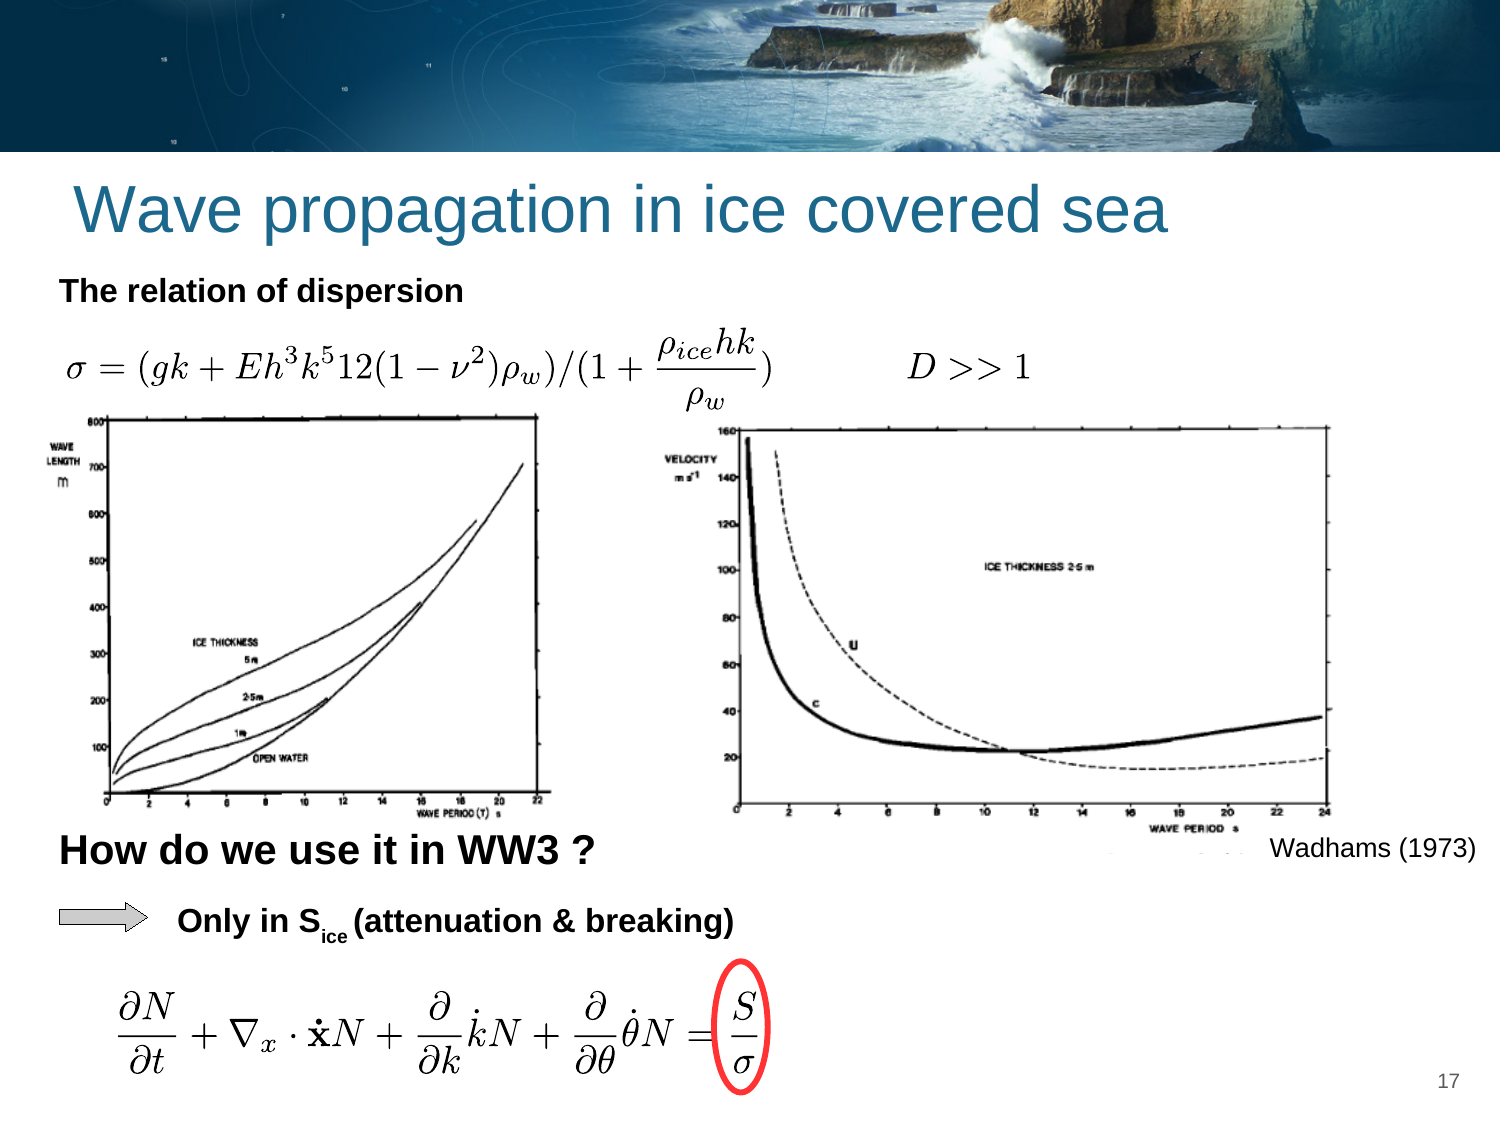

# Wave propagation in ice covered sea
The relation of dispersion
How do we use it in WW3 ?
Wadhams (1973)
Only in Sice (attenuation & breaking)